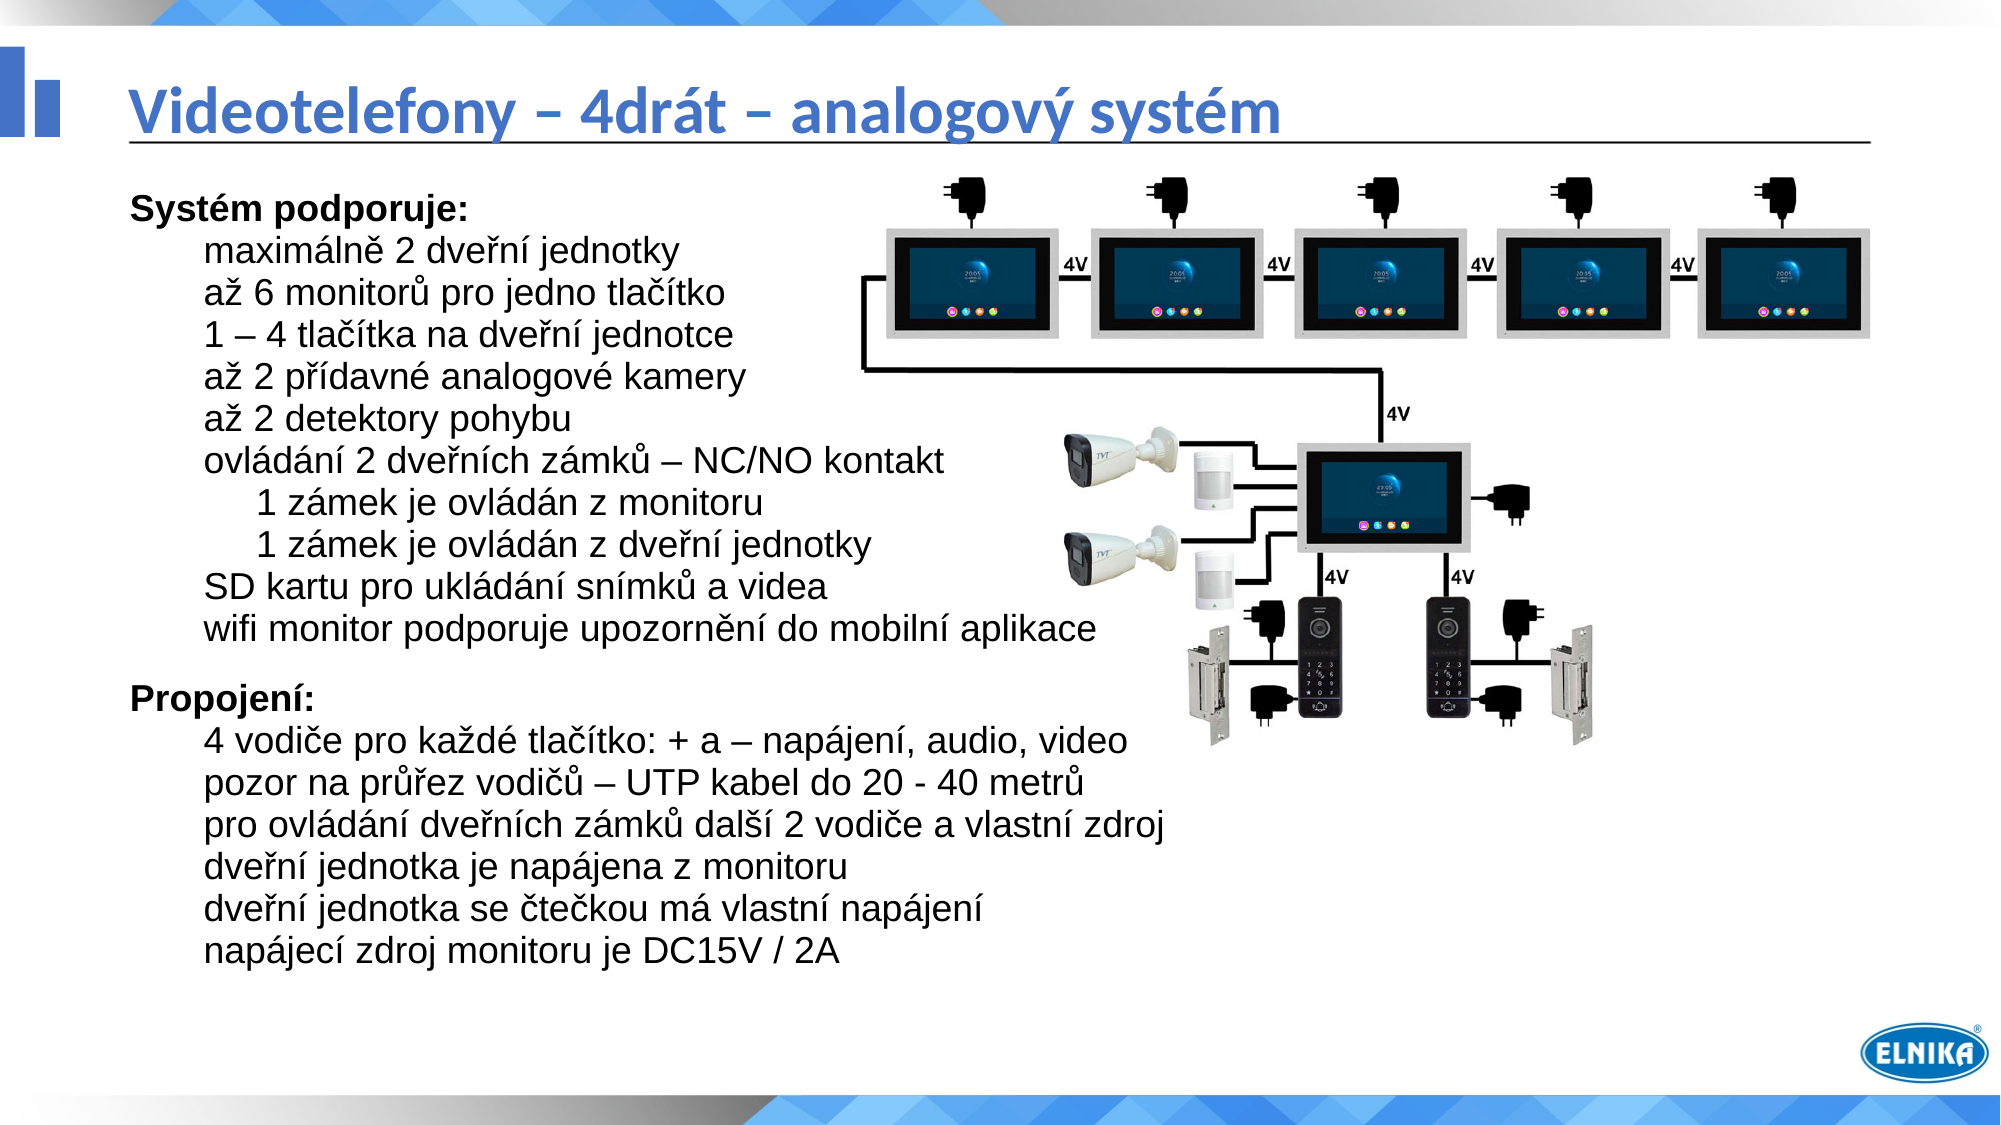

Videotelefony – 4drát – analogový systém
Systém podporuje:
	maximálně 2 dveřní jednotky
	až 6 monitorů pro jedno tlačítko
 	1 – 4 tlačítka na dveřní jednotce
	až 2 přídavné analogové kamery
	až 2 detektory pohybu
	ovládání 2 dveřních zámků – NC/NO kontakt
	 1 zámek je ovládán z monitoru
 	 1 zámek je ovládán z dveřní jednotky
	SD kartu pro ukládání snímků a videa
	wifi monitor podporuje upozornění do mobilní aplikace
Propojení:
	4 vodiče pro každé tlačítko: + a – napájení, audio, video
	pozor na průřez vodičů – UTP kabel do 20 - 40 metrů
	pro ovládání dveřních zámků další 2 vodiče a vlastní zdroj
	dveřní jednotka je napájena z monitoru
	dveřní jednotka se čtečkou má vlastní napájení
	napájecí zdroj monitoru je DC15V / 2A